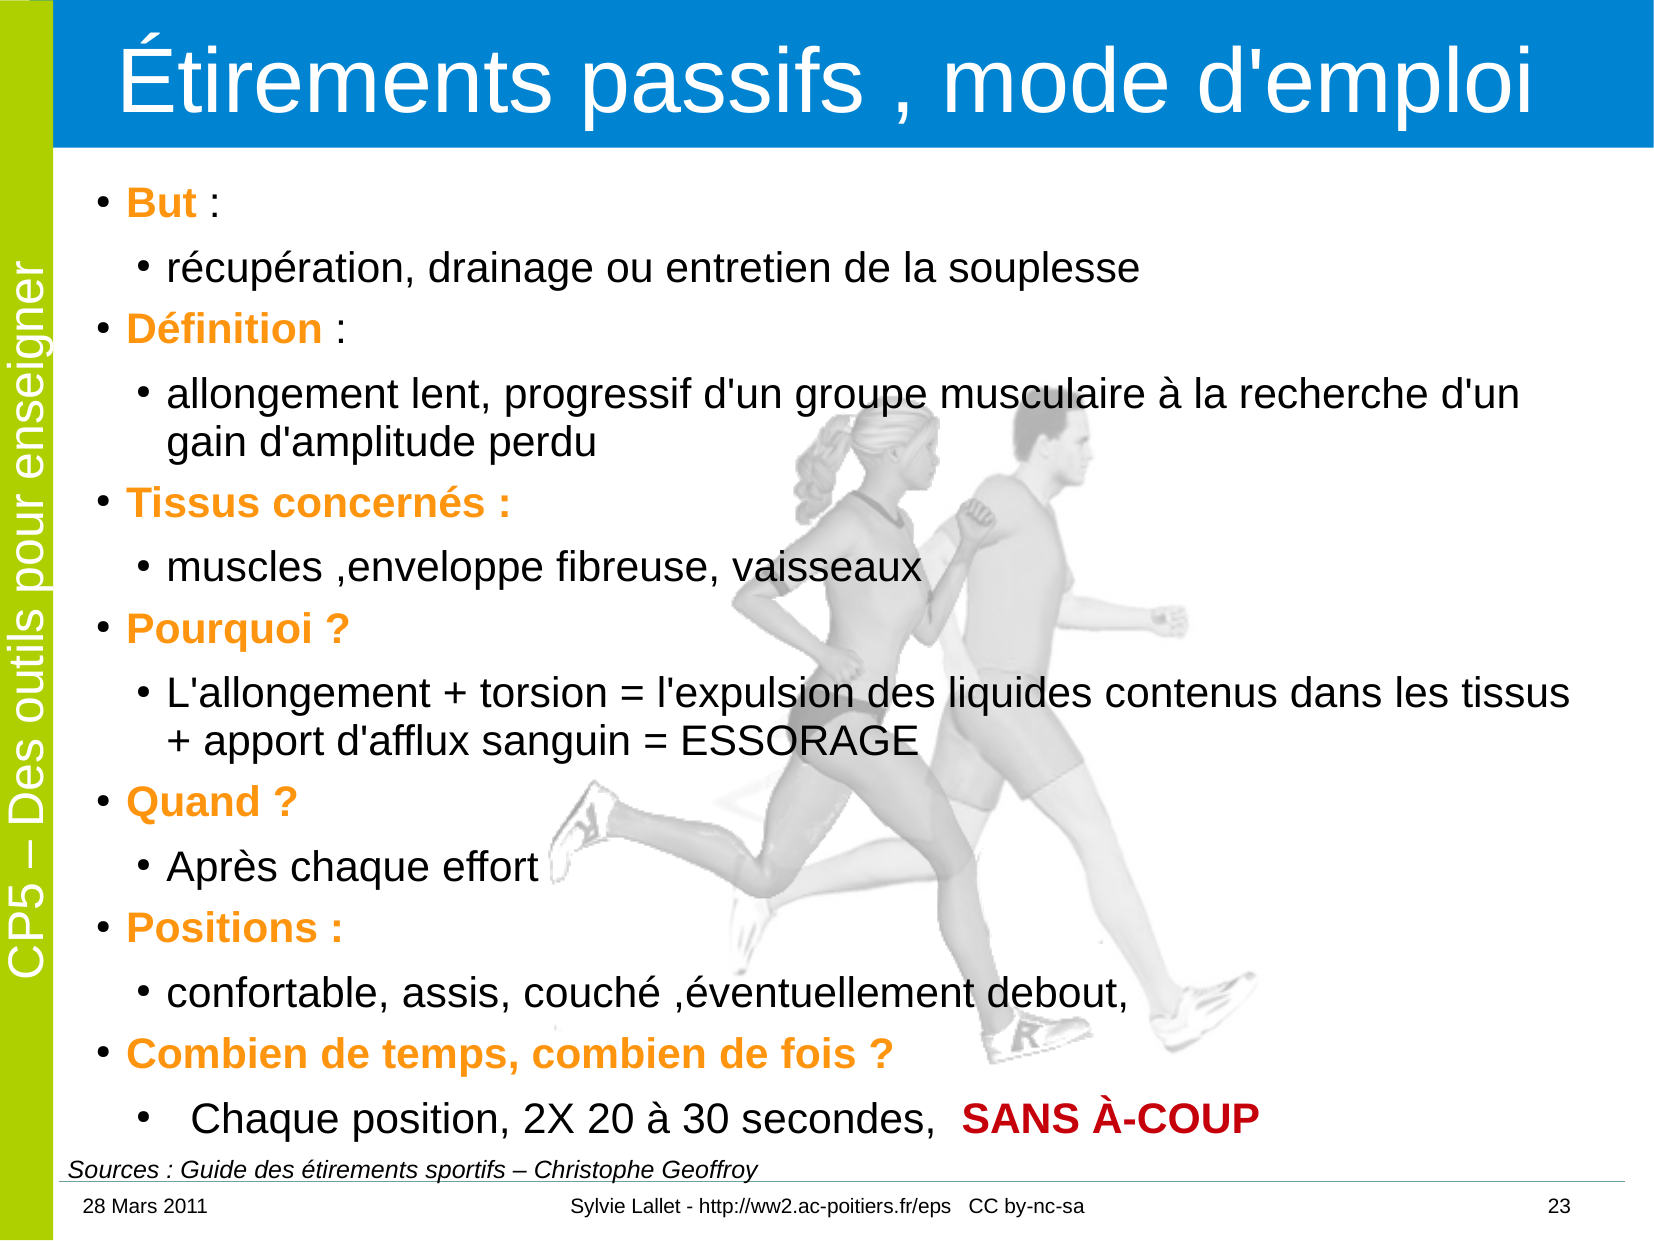

# Étirements passifs , mode d'emploi
But :
récupération, drainage ou entretien de la souplesse
Définition :
allongement lent, progressif d'un groupe musculaire à la recherche d'un gain d'amplitude perdu
Tissus concernés :
muscles ,enveloppe fibreuse, vaisseaux
Pourquoi ?
L'allongement + torsion = l'expulsion des liquides contenus dans les tissus + apport d'afflux sanguin = ESSORAGE
Quand ?
Après chaque effort
Positions :
confortable, assis, couché ,éventuellement debout,
Combien de temps, combien de fois ?
 Chaque position, 2X 20 à 30 secondes, SANS À-COUP
Sources : Guide des étirements sportifs – Christophe Geoffroy
28 Mars 2011
Sylvie Lallet - http://ww2.ac-poitiers.fr/eps CC by-nc-sa
23